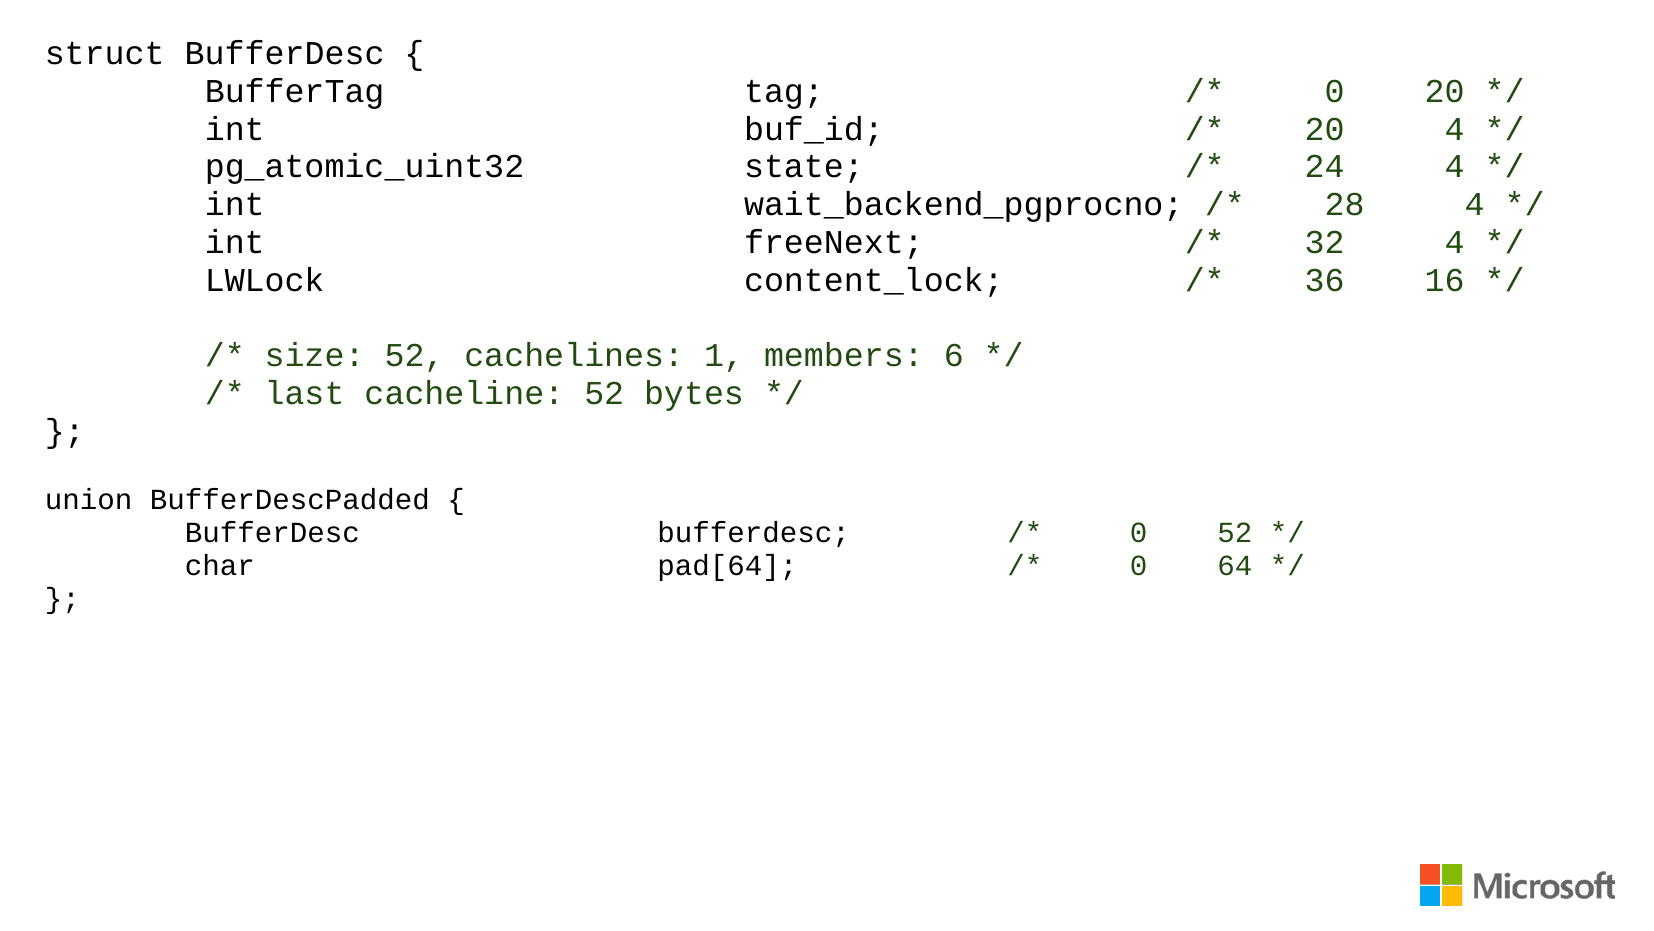

struct BufferDesc {
 BufferTag tag; /* 0 20 */
 int buf_id; /* 20 4 */
 pg_atomic_uint32 state; /* 24 4 */
 int wait_backend_pgprocno; /* 28 4 */
 int freeNext; /* 32 4 */
 LWLock content_lock; /* 36 16 */
 /* size: 52, cachelines: 1, members: 6 */
 /* last cacheline: 52 bytes */
};
union BufferDescPadded {
 BufferDesc bufferdesc; /* 0 52 */
 char pad[64]; /* 0 64 */
};